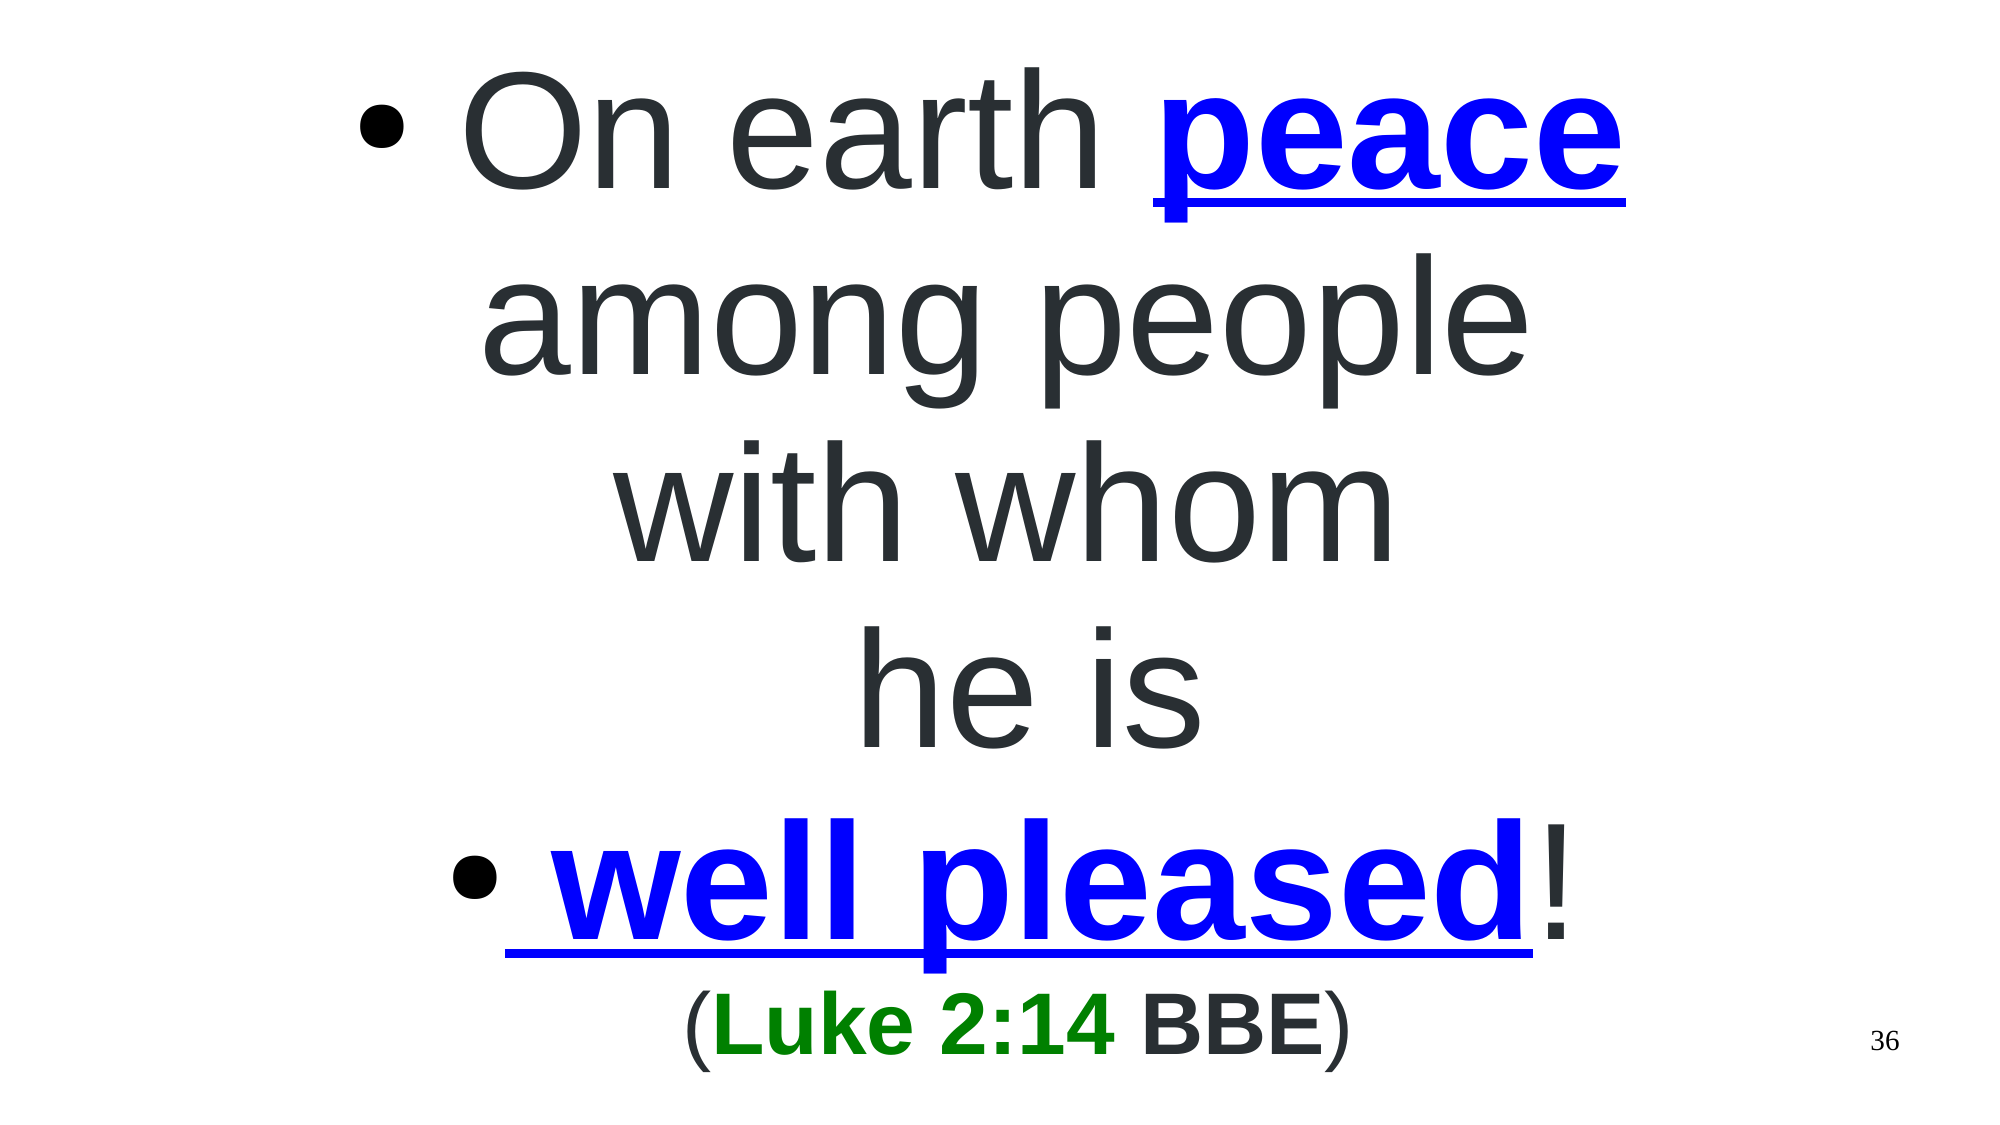

# On earth peace among people with whom he is
 well pleased!
(Luke 2:14 BBE)
36